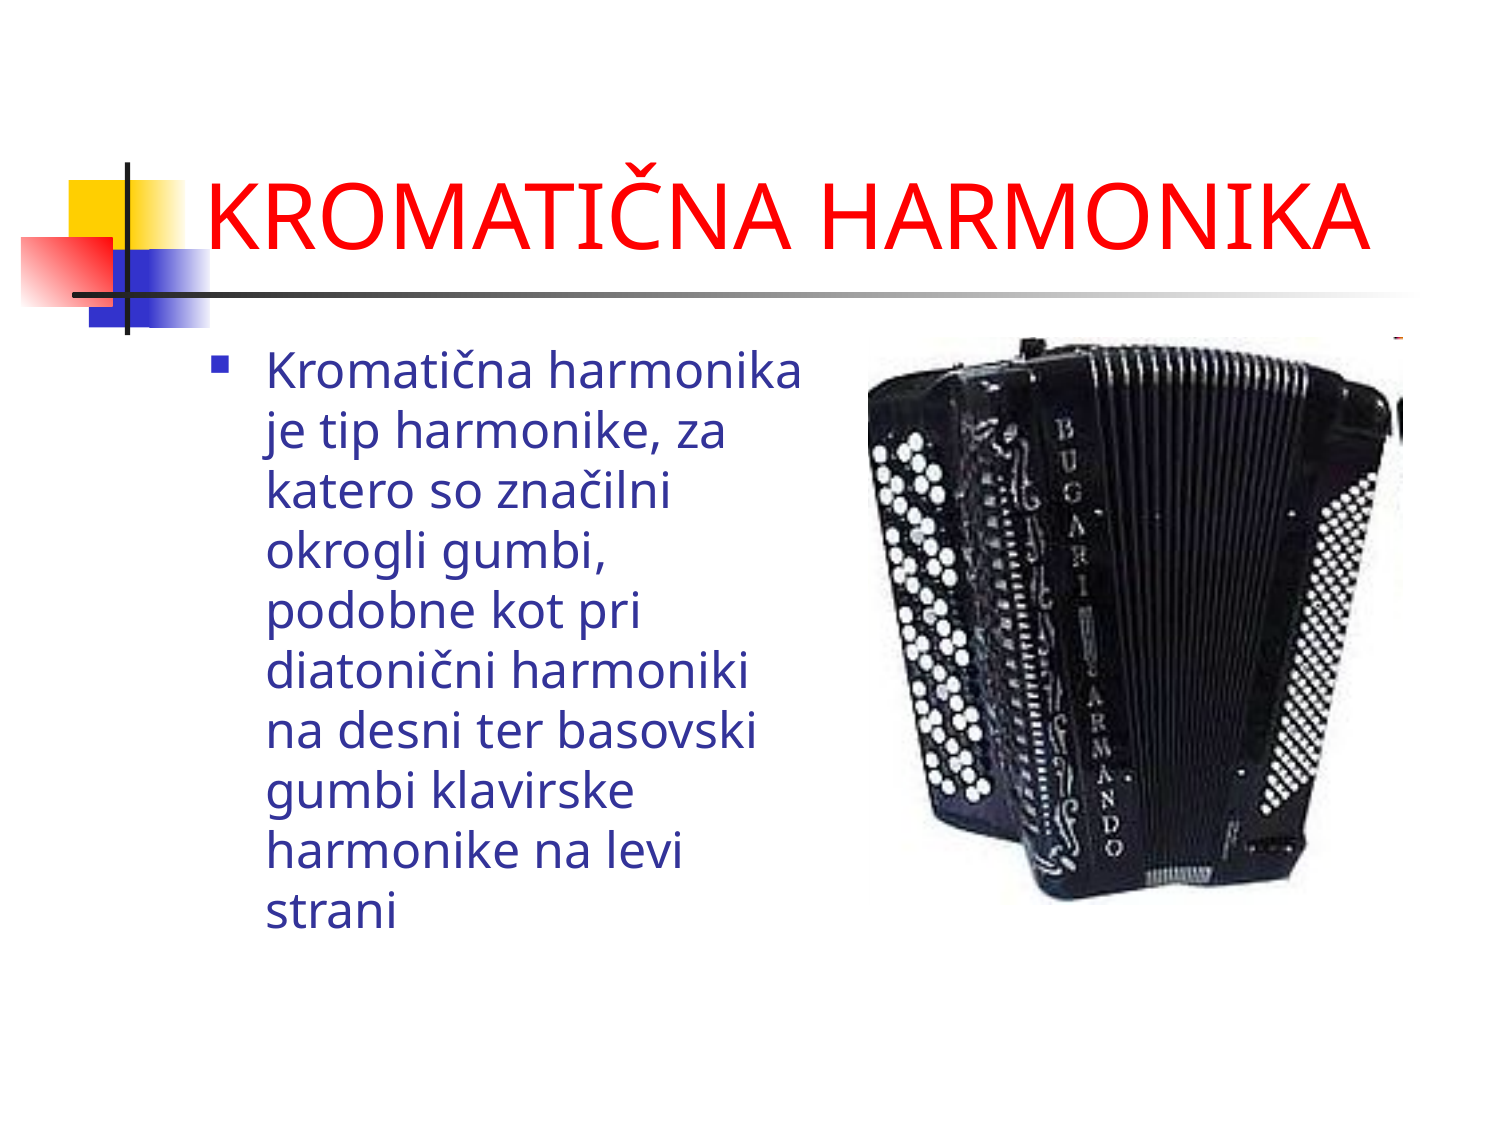

# KROMATIČNA HARMONIKA
Kromatična harmonika je tip harmonike, za katero so značilni okrogli gumbi, podobne kot pri diatonični harmoniki na desni ter basovski gumbi klavirske harmonike na levi strani